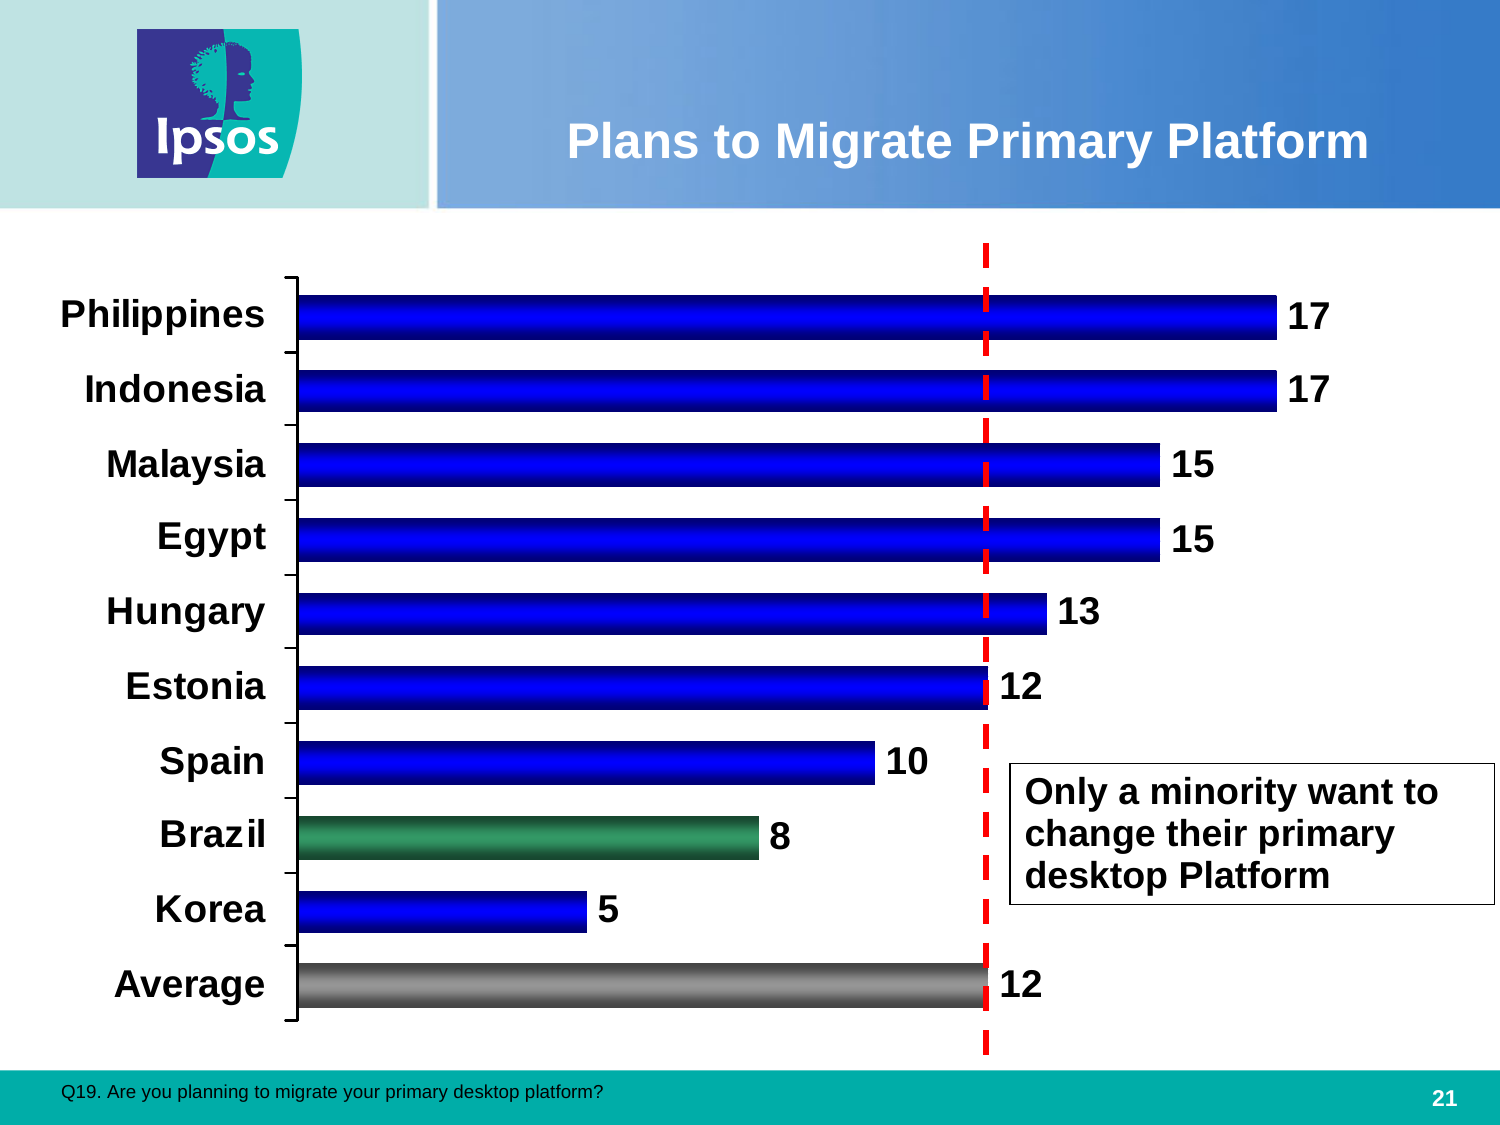

# Plans to Migrate Primary Platform
Only a minority want to change their primary desktop Platform
 Q19. Are you planning to migrate your primary desktop platform?